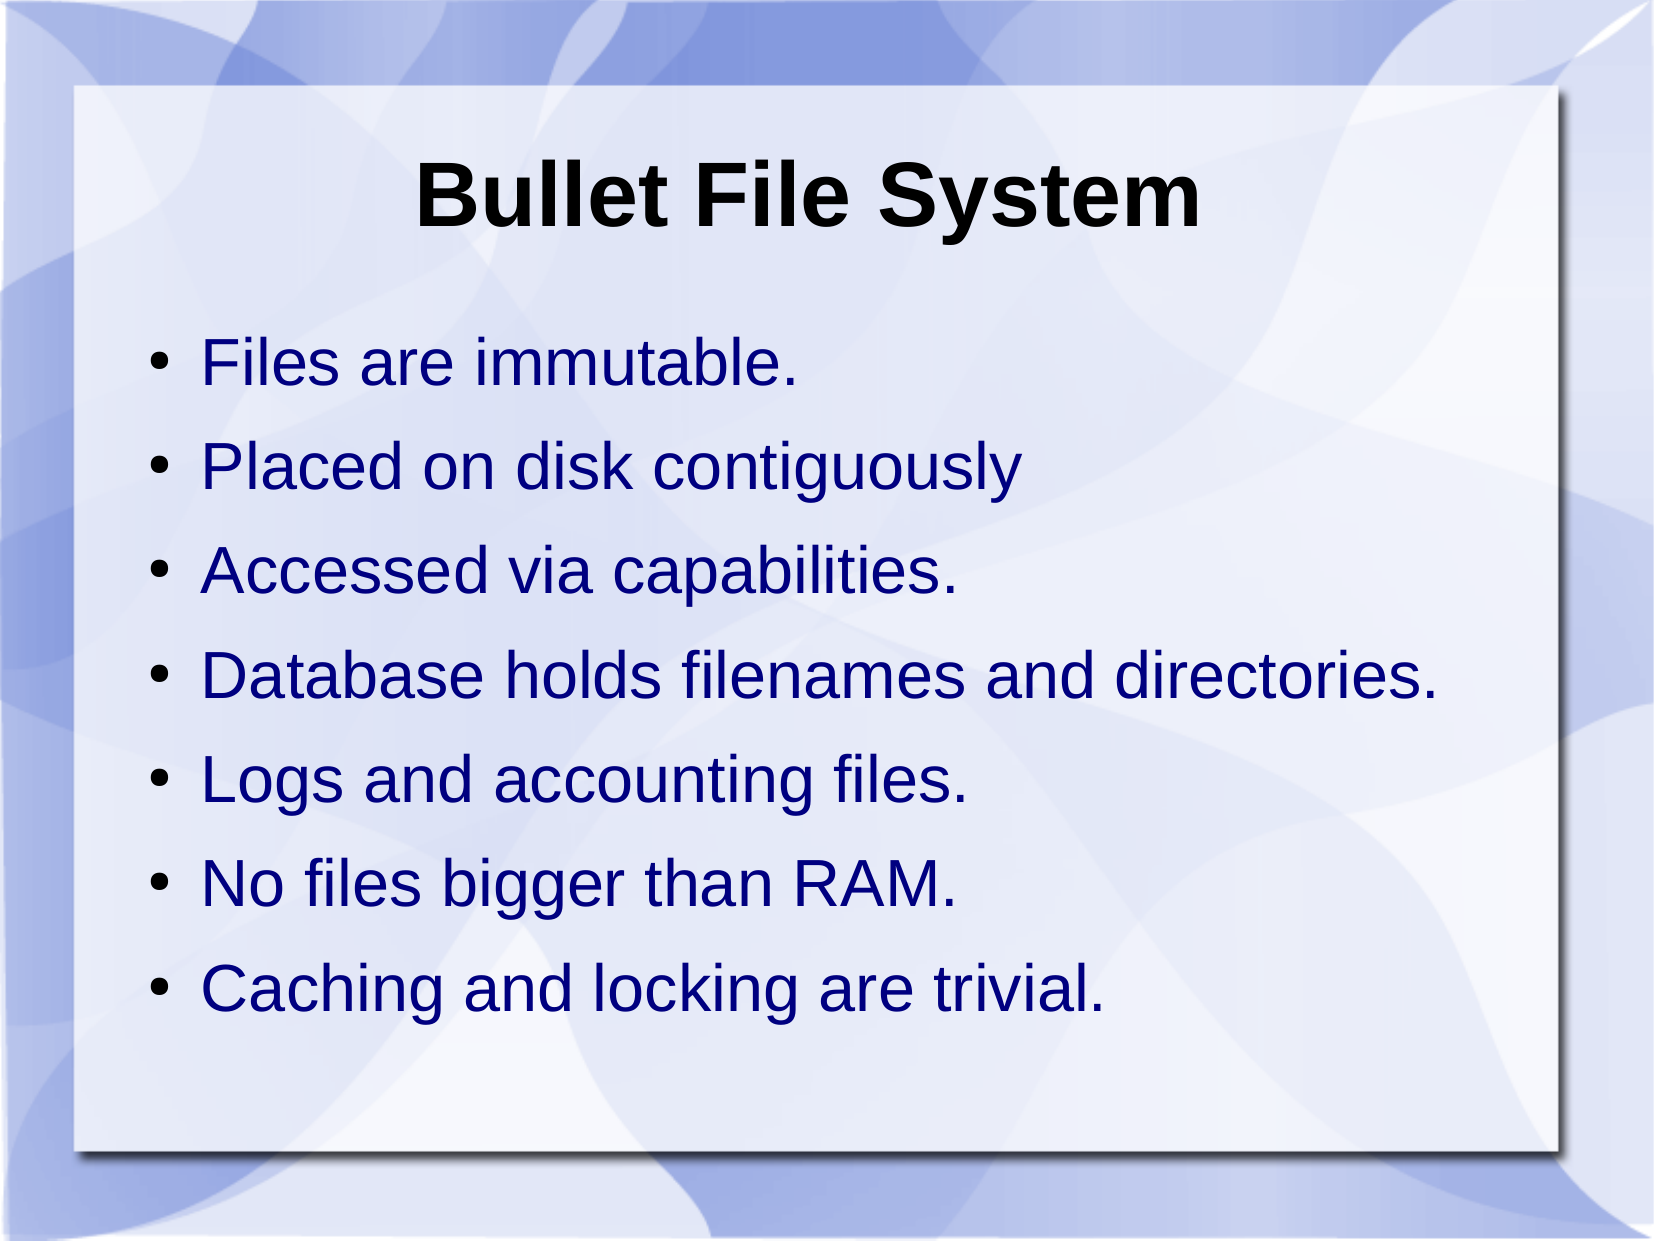

# Bullet File System
Files are immutable.
Placed on disk contiguously
Accessed via capabilities.
Database holds filenames and directories.
Logs and accounting files.
No files bigger than RAM.
Caching and locking are trivial.